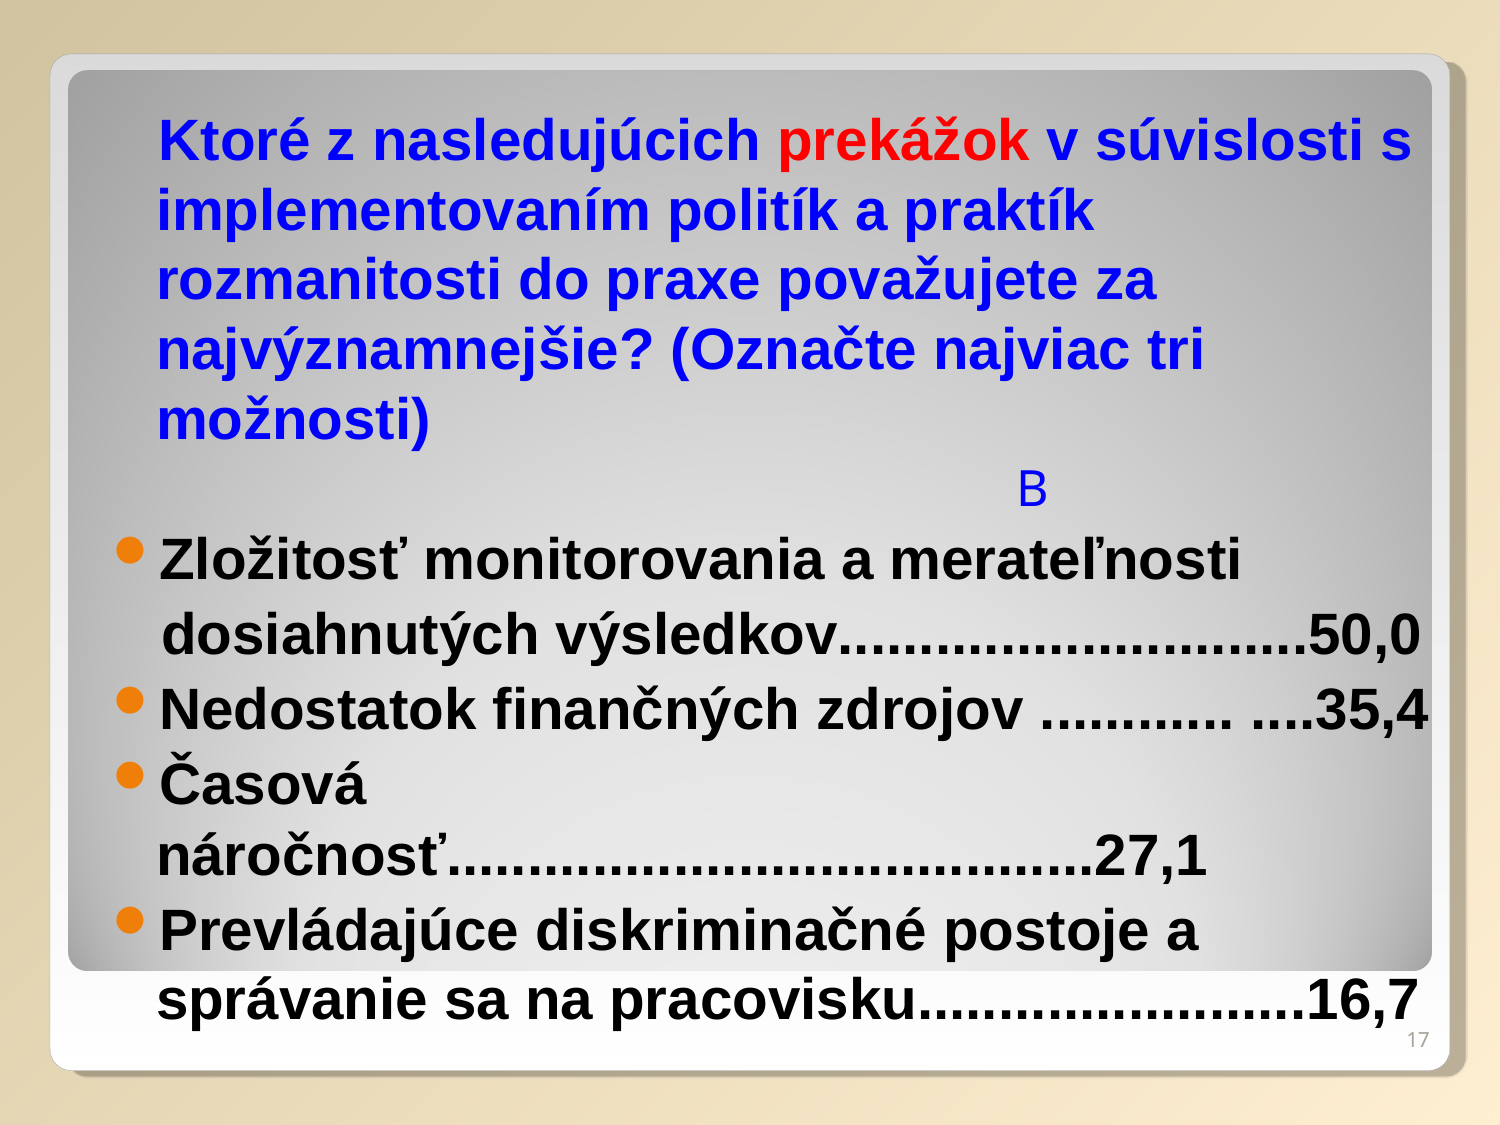

# Ktoré z nasledujúcich prekážok v súvislosti s implementovaním politík a praktík rozmanitosti do praxe považujete za najvýznamnejšie? (Označte najviac tri možnosti)
 B
Zložitosť monitorovania a merateľnosti
 dosiahnutých výsledkov.............................50,0
Nedostatok finančných zdrojov ............ ....35,4
Časová náročnosť........................................27,1
Prevládajúce diskriminačné postoje a správanie sa na pracovisku........................16,7